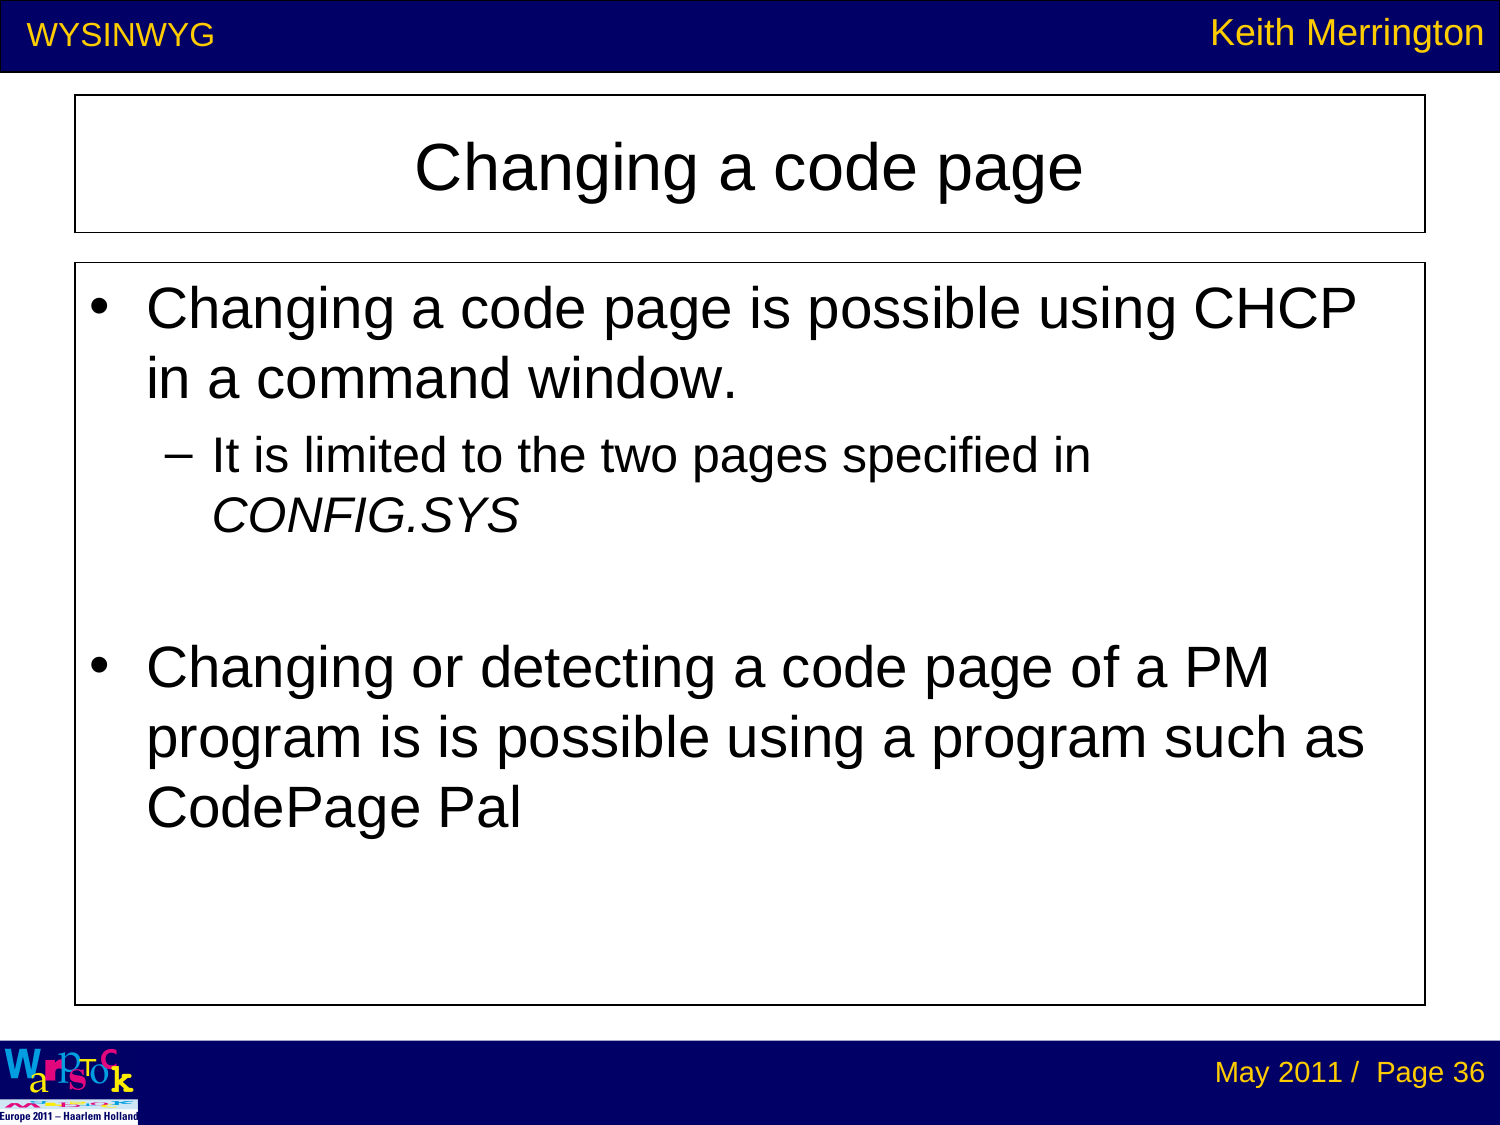

# Changing a code page
Changing a code page is possible using CHCP in a command window.
It is limited to the two pages specified in CONFIG.SYS
Changing or detecting a code page of a PM program is is possible using a program such as CodePage Pal